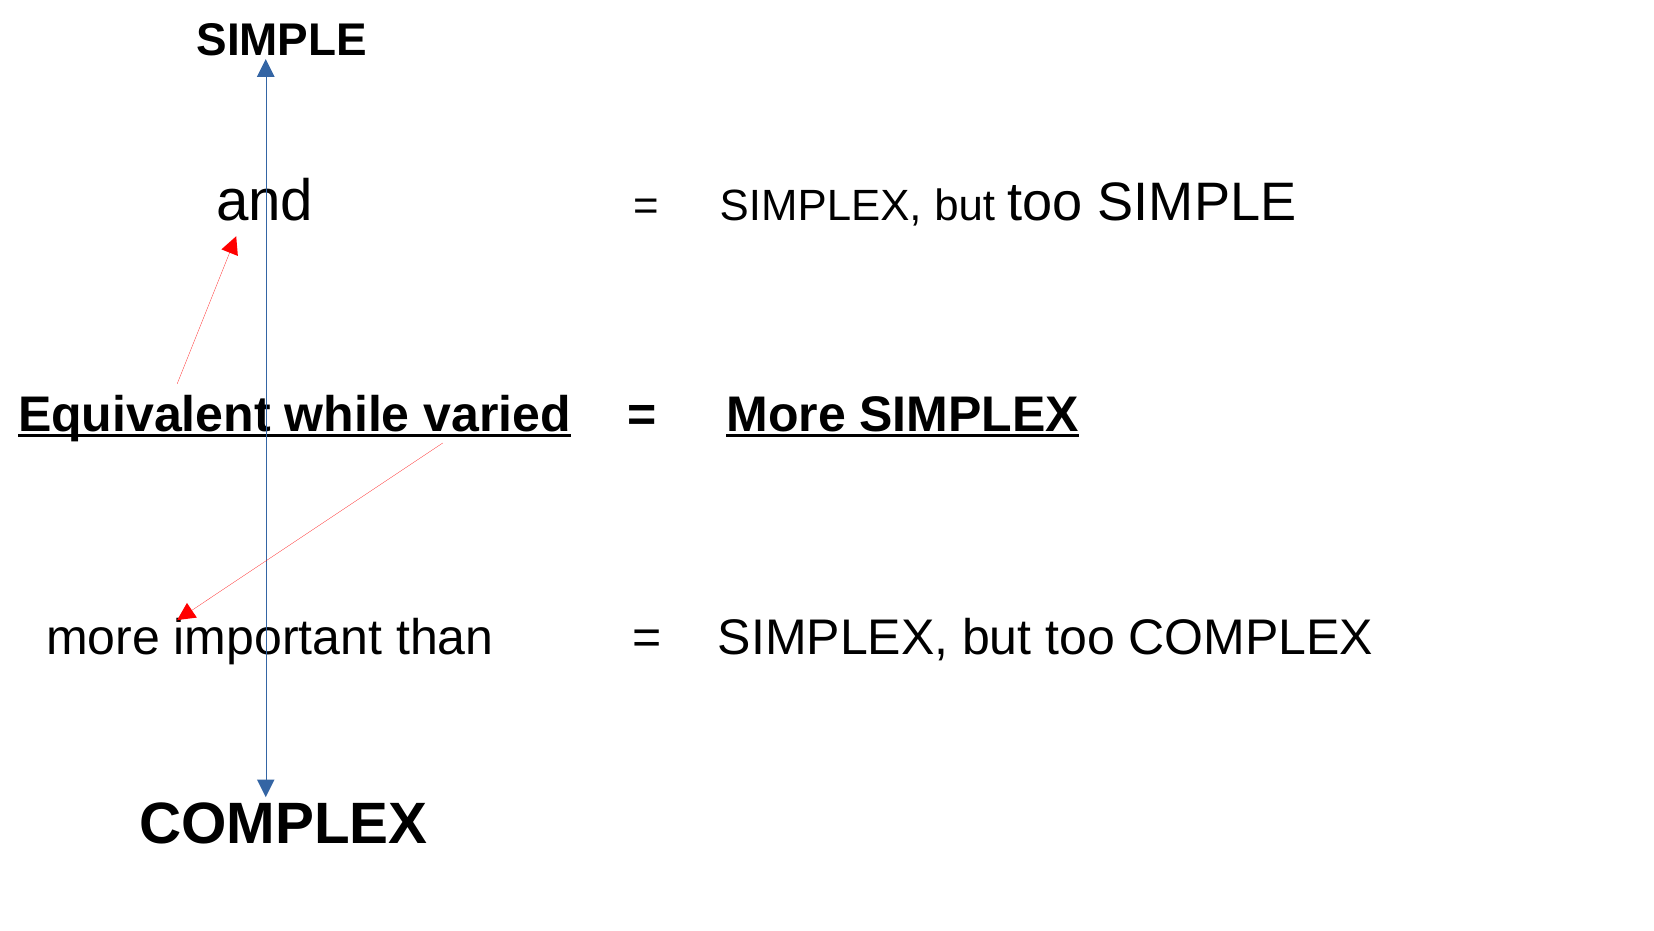

SIMPLE
 and = SIMPLEX, but too SIMPLE
 Equivalent while varied = More SIMPLEX
 more important than = SIMPLEX, but too COMPLEX
 COMPLEX